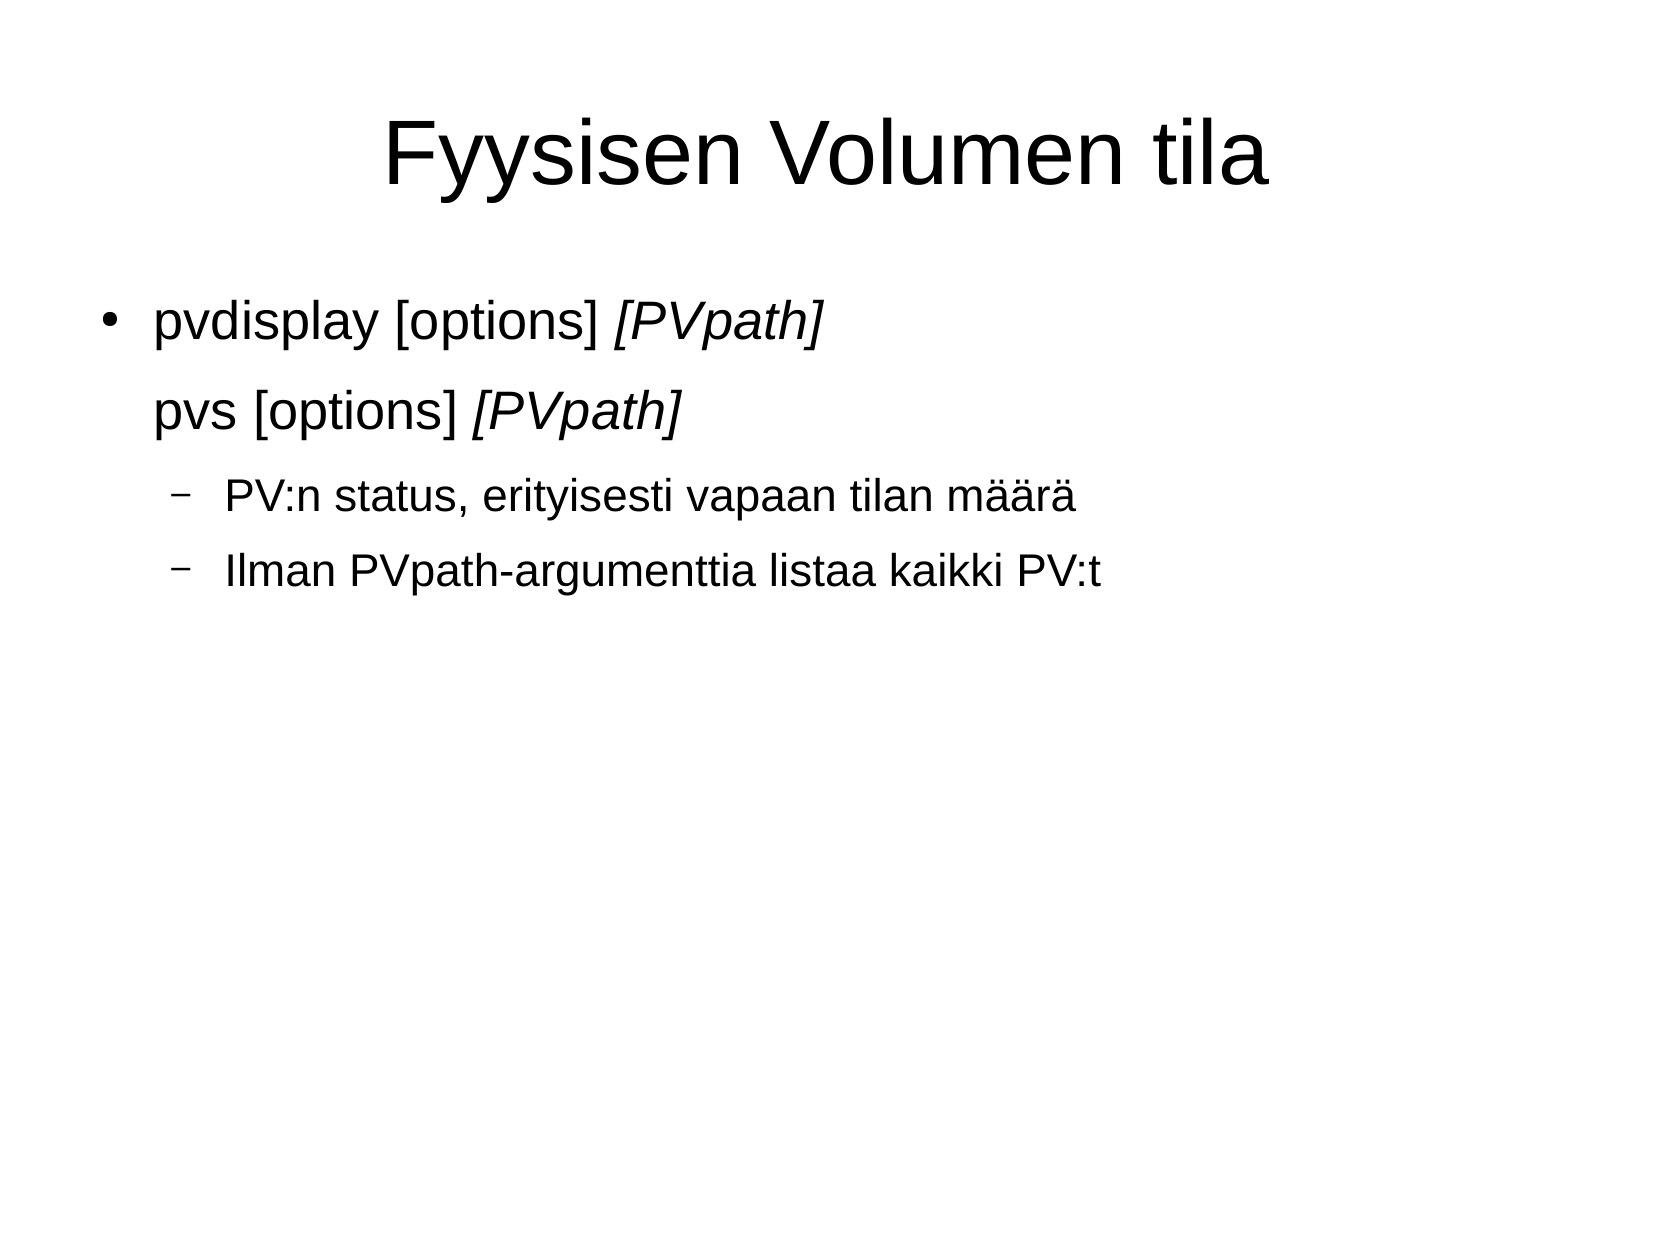

# Fyysisen Volumen tila
pvdisplay [options] [PVpath]
pvs [options] [PVpath]
PV:n status, erityisesti vapaan tilan määrä
Ilman PVpath-argumenttia listaa kaikki PV:t